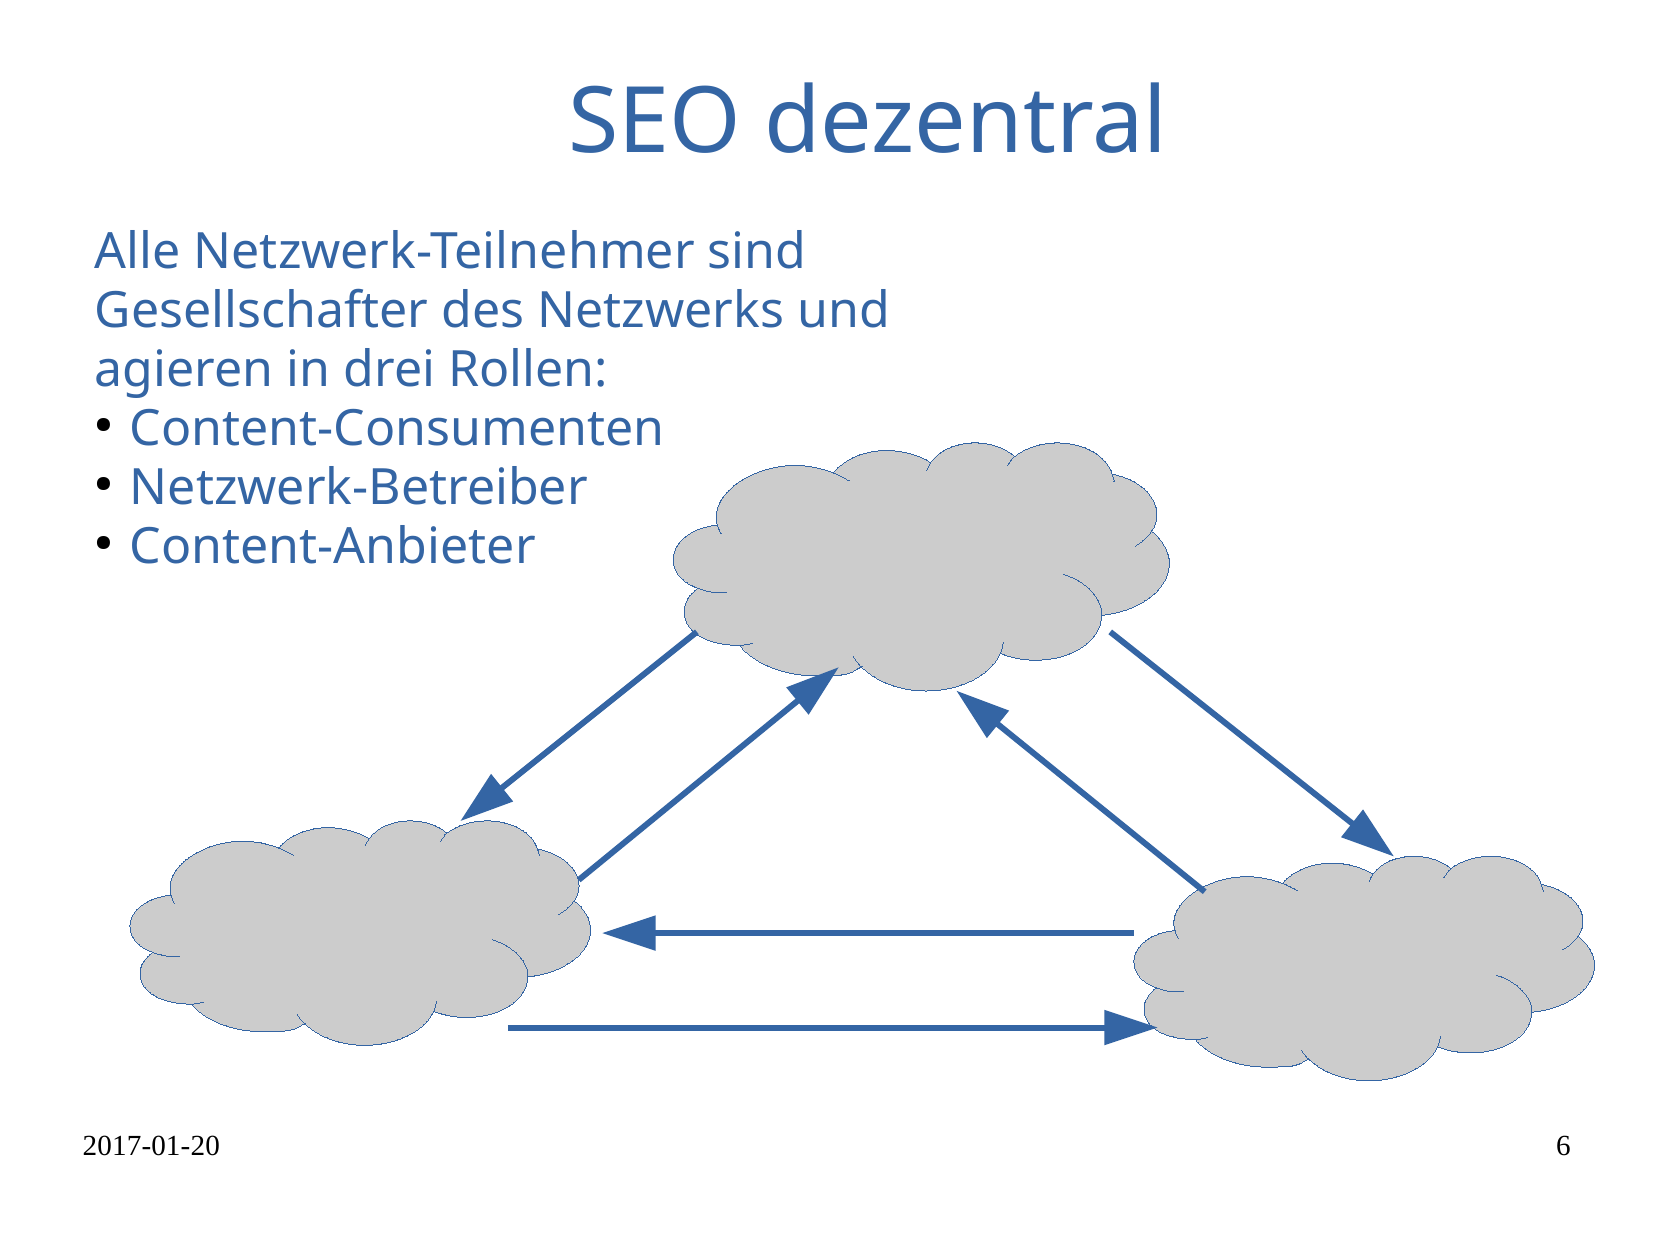

# SEO dezentral
Alle Netzwerk-Teilnehmer sind Gesellschafter des Netzwerks und agieren in drei Rollen:
Content-Consumenten
Netzwerk-Betreiber
Content-Anbieter
2017-01-20
6